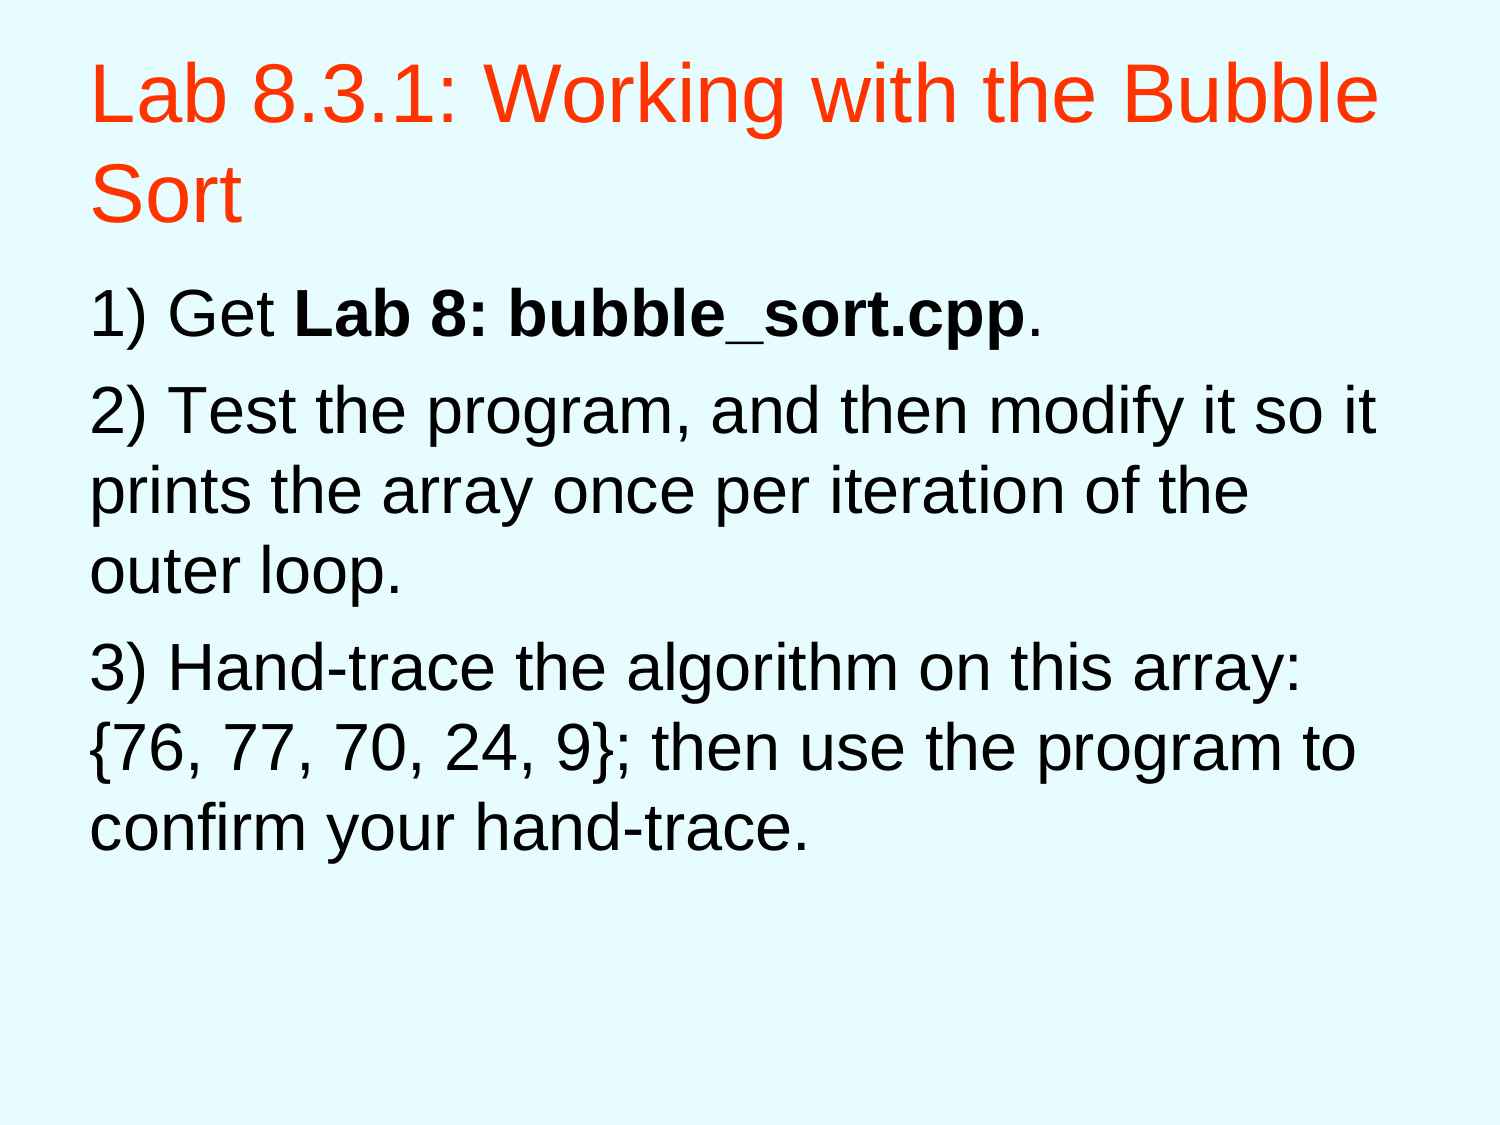

# Lab 8.3.1: Working with the Bubble Sort
 Get Lab 8: bubble_sort.cpp.
 Test the program, and then modify it so it prints the array once per iteration of the outer loop.
 Hand-trace the algorithm on this array: {76, 77, 70, 24, 9}; then use the program to confirm your hand-trace.